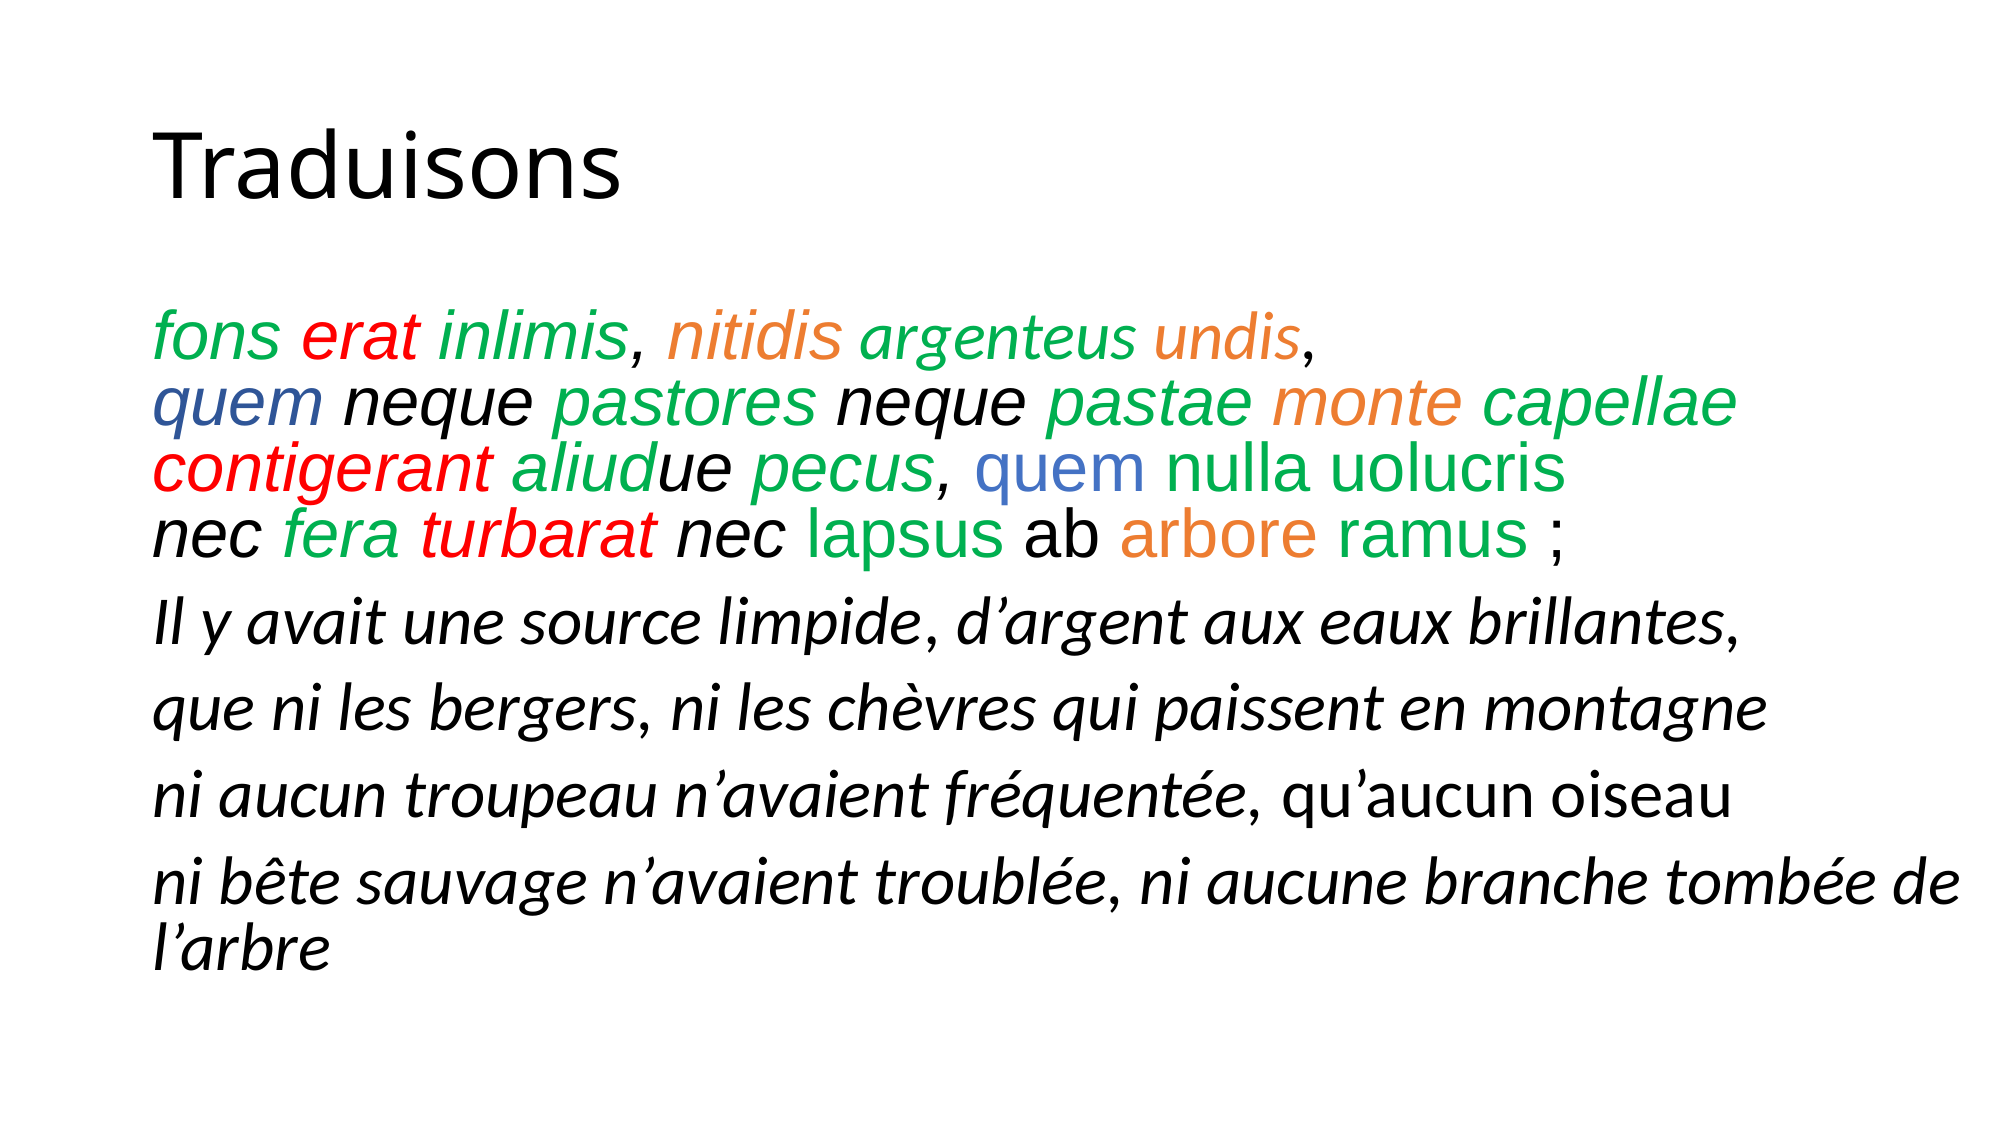

# Traduisons
fons erat inlimis, nitidis argenteus undis,
quem neque pastores neque pastae monte capellae
contigerant aliudue pecus, quem nulla uolucris
nec fera turbarat nec lapsus ab arbore ramus ;
Il y avait une source limpide, d’argent aux eaux brillantes,
que ni les bergers, ni les chèvres qui paissent en montagne
ni aucun troupeau n’avaient fréquentée, qu’aucun oiseau
ni bête sauvage n’avaient troublée, ni aucune branche tombée de l’arbre